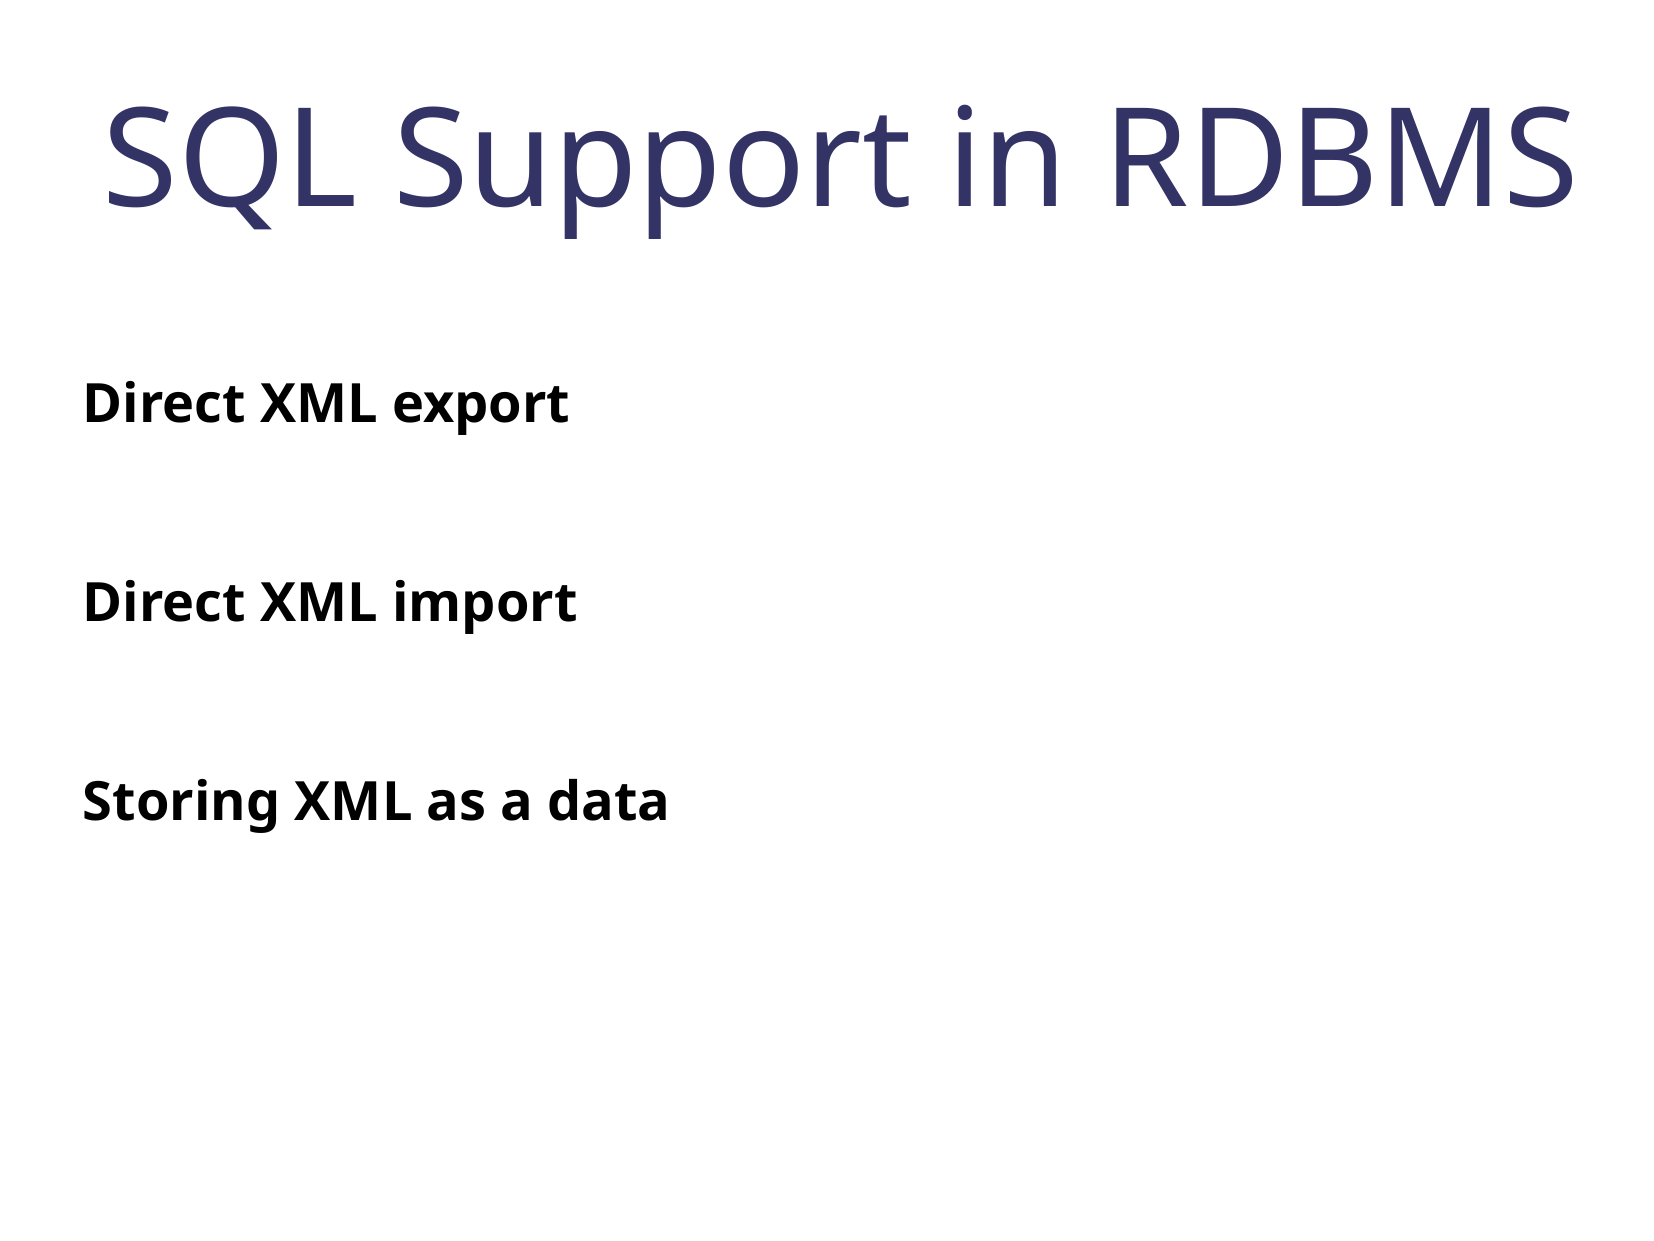

# SQL Support in RDBMS
Direct XML export
Direct XML import
Storing XML as a data